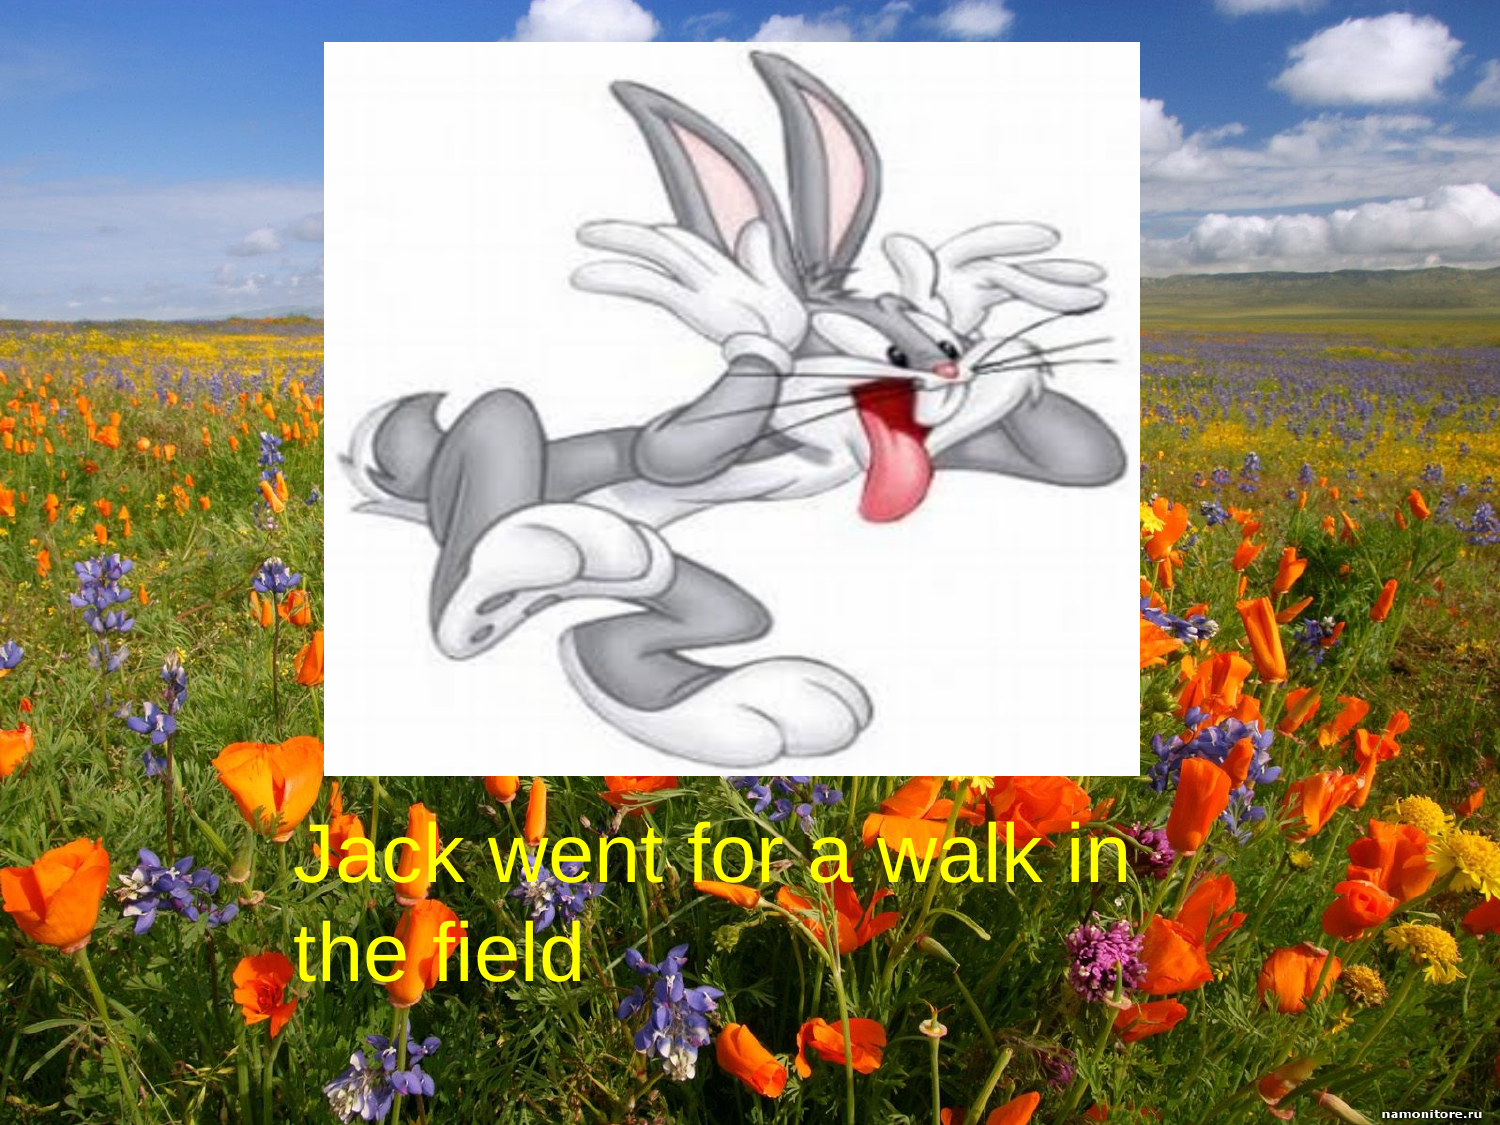

#
Jack went for a walk in the field